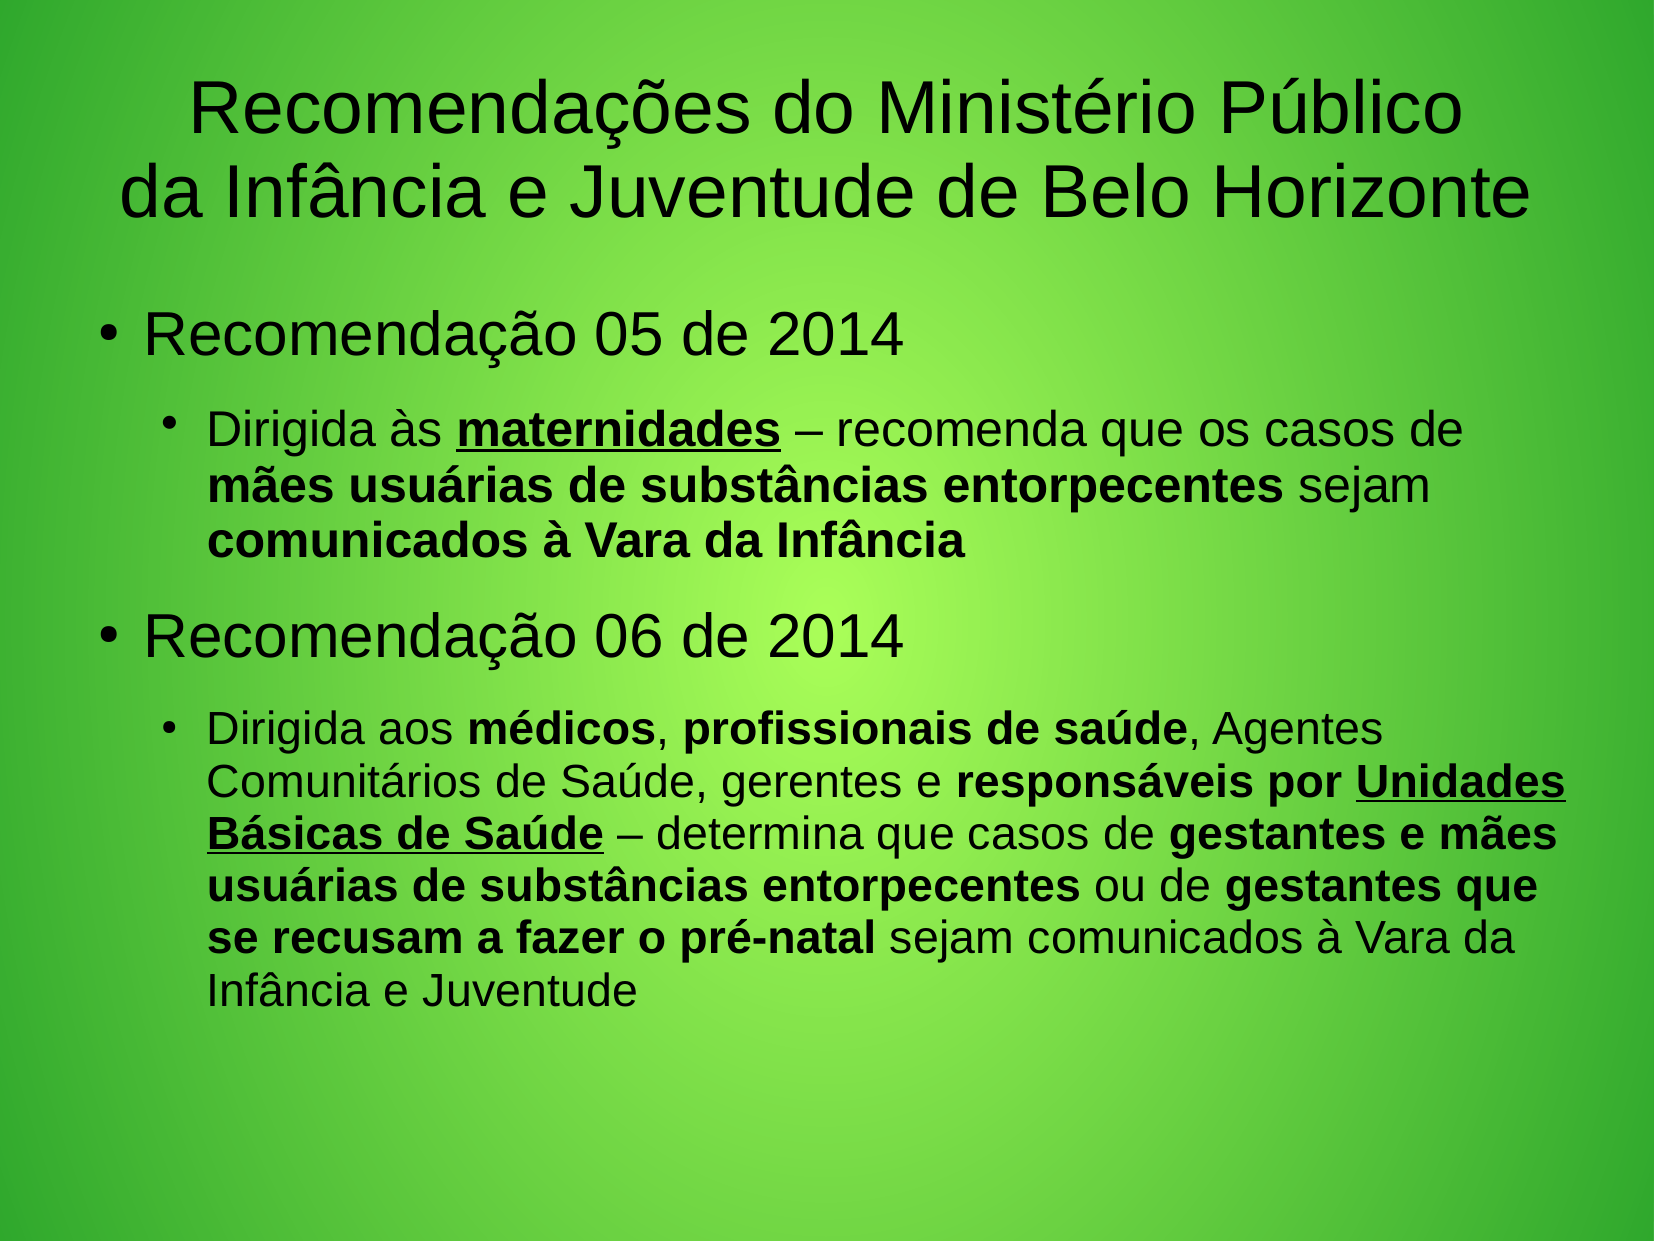

# Recomendações do Ministério Público da Infância e Juventude de Belo Horizonte
Recomendação 05 de 2014
Dirigida às maternidades – recomenda que os casos de mães usuárias de substâncias entorpecentes sejam comunicados à Vara da Infância
Recomendação 06 de 2014
Dirigida aos médicos, profissionais de saúde, Agentes Comunitários de Saúde, gerentes e responsáveis por Unidades Básicas de Saúde – determina que casos de gestantes e mães usuárias de substâncias entorpecentes ou de gestantes que se recusam a fazer o pré-natal sejam comunicados à Vara da Infância e Juventude